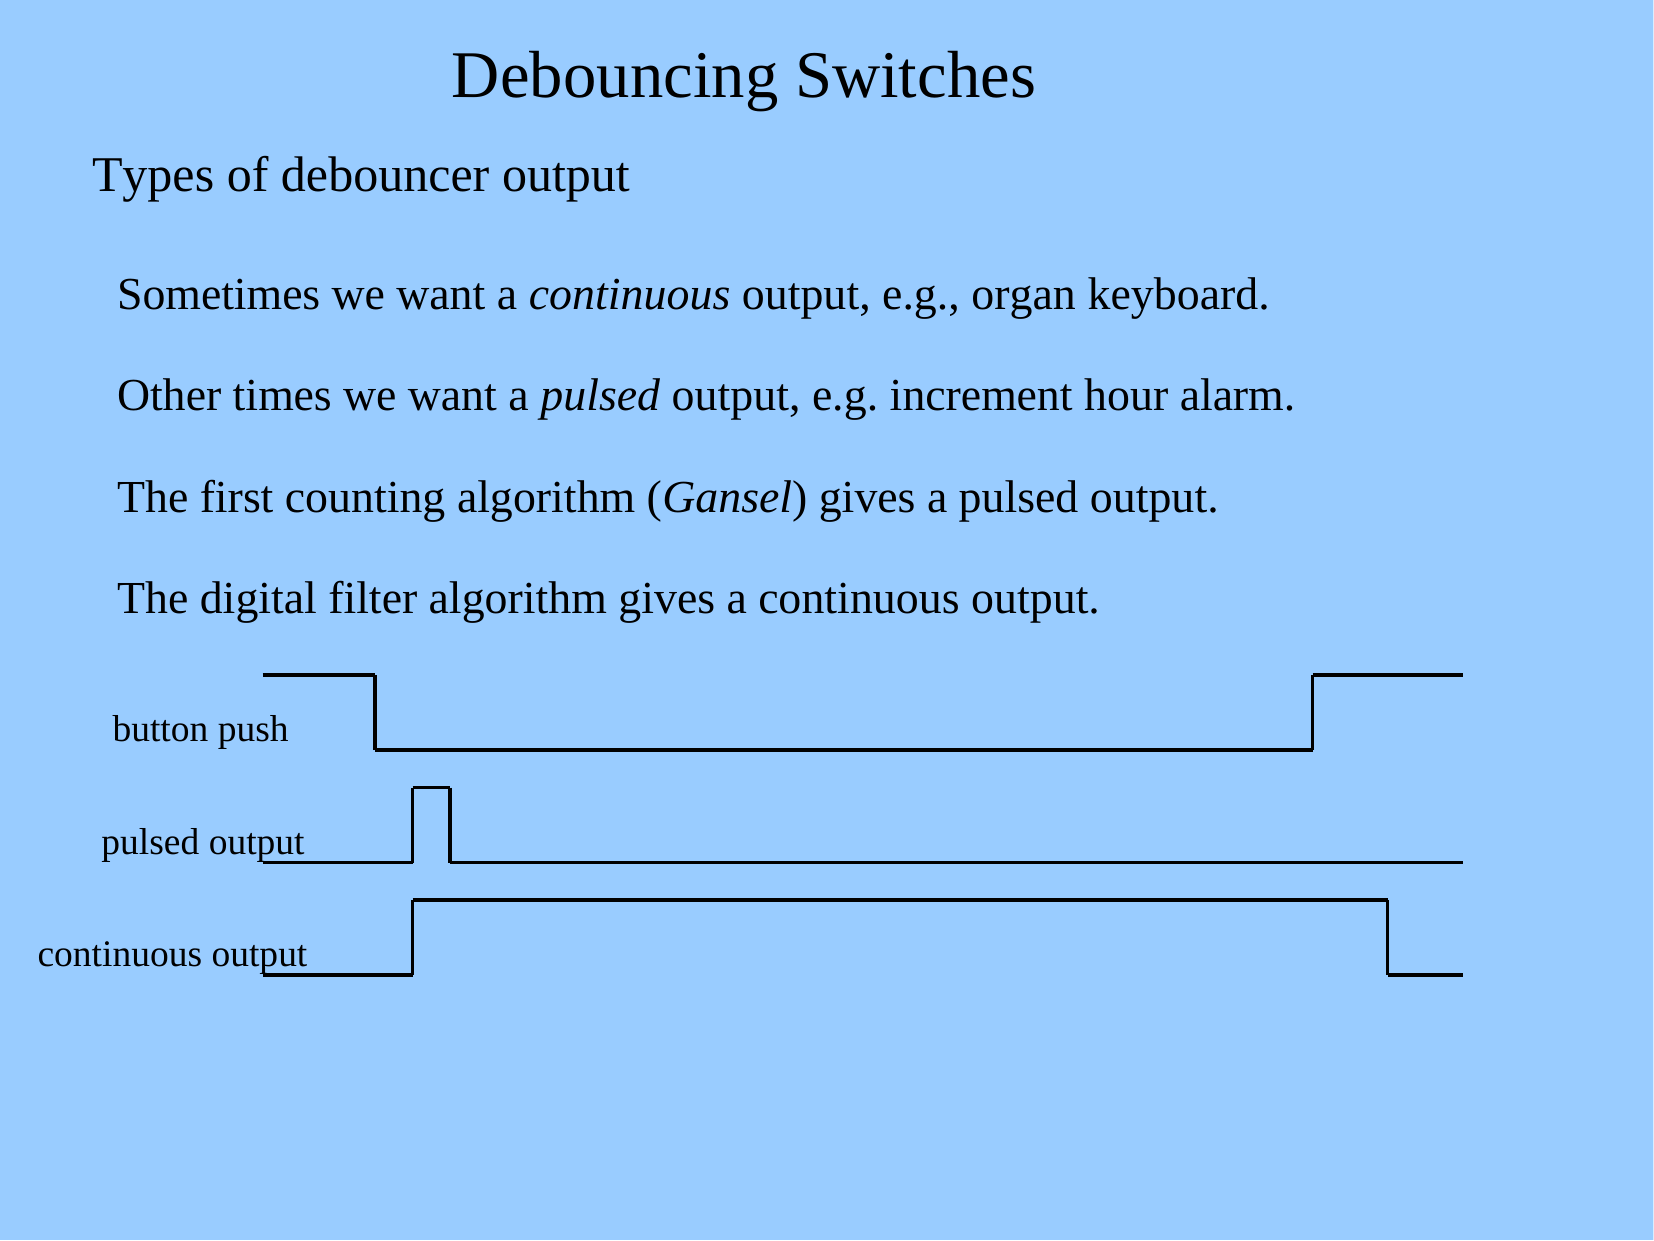

Debouncing Switches
Types of debouncer output
Sometimes we want a continuous output, e.g., organ keyboard.
Other times we want a pulsed output, e.g. increment hour alarm.
The first counting algorithm (Gansel) gives a pulsed output.
The digital filter algorithm gives a continuous output.
button push
pulsed output
continuous output